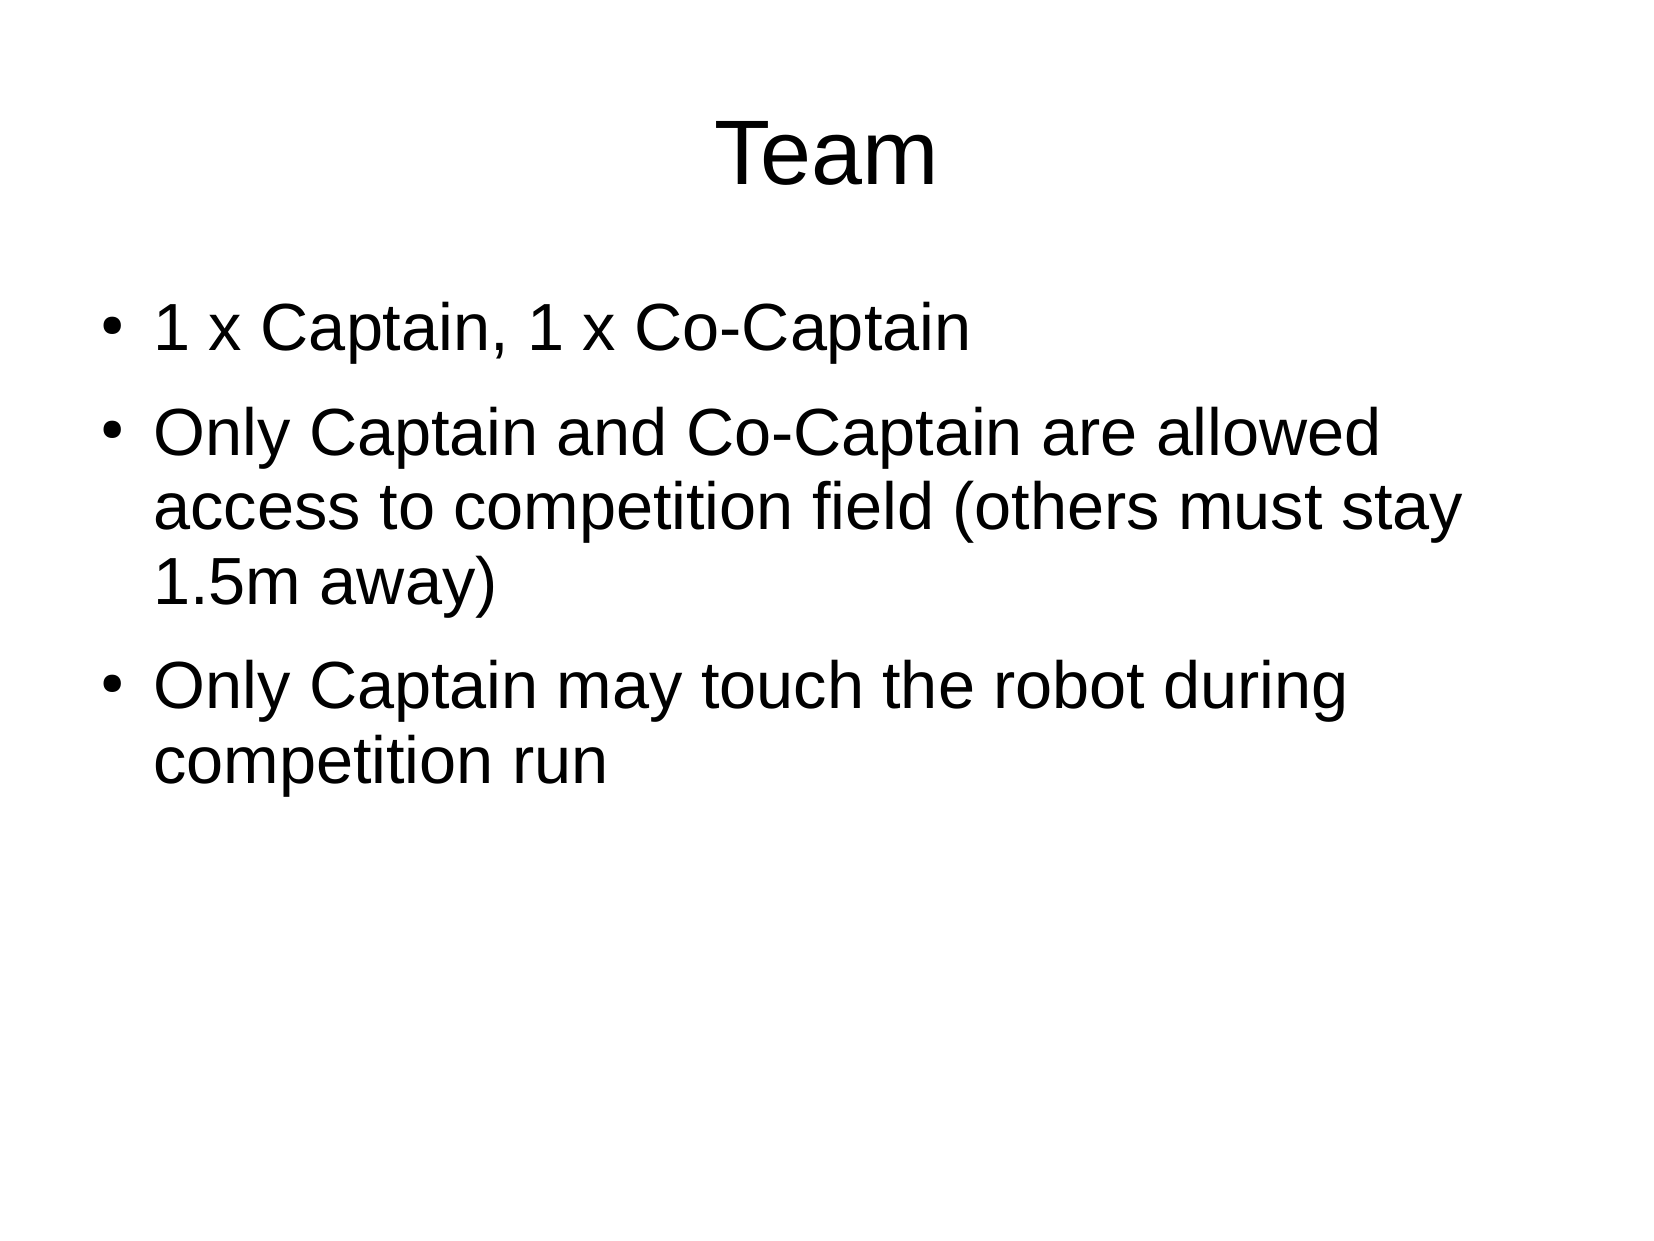

# Team
1 x Captain, 1 x Co-Captain
Only Captain and Co-Captain are allowed access to competition field (others must stay 1.5m away)
Only Captain may touch the robot during competition run